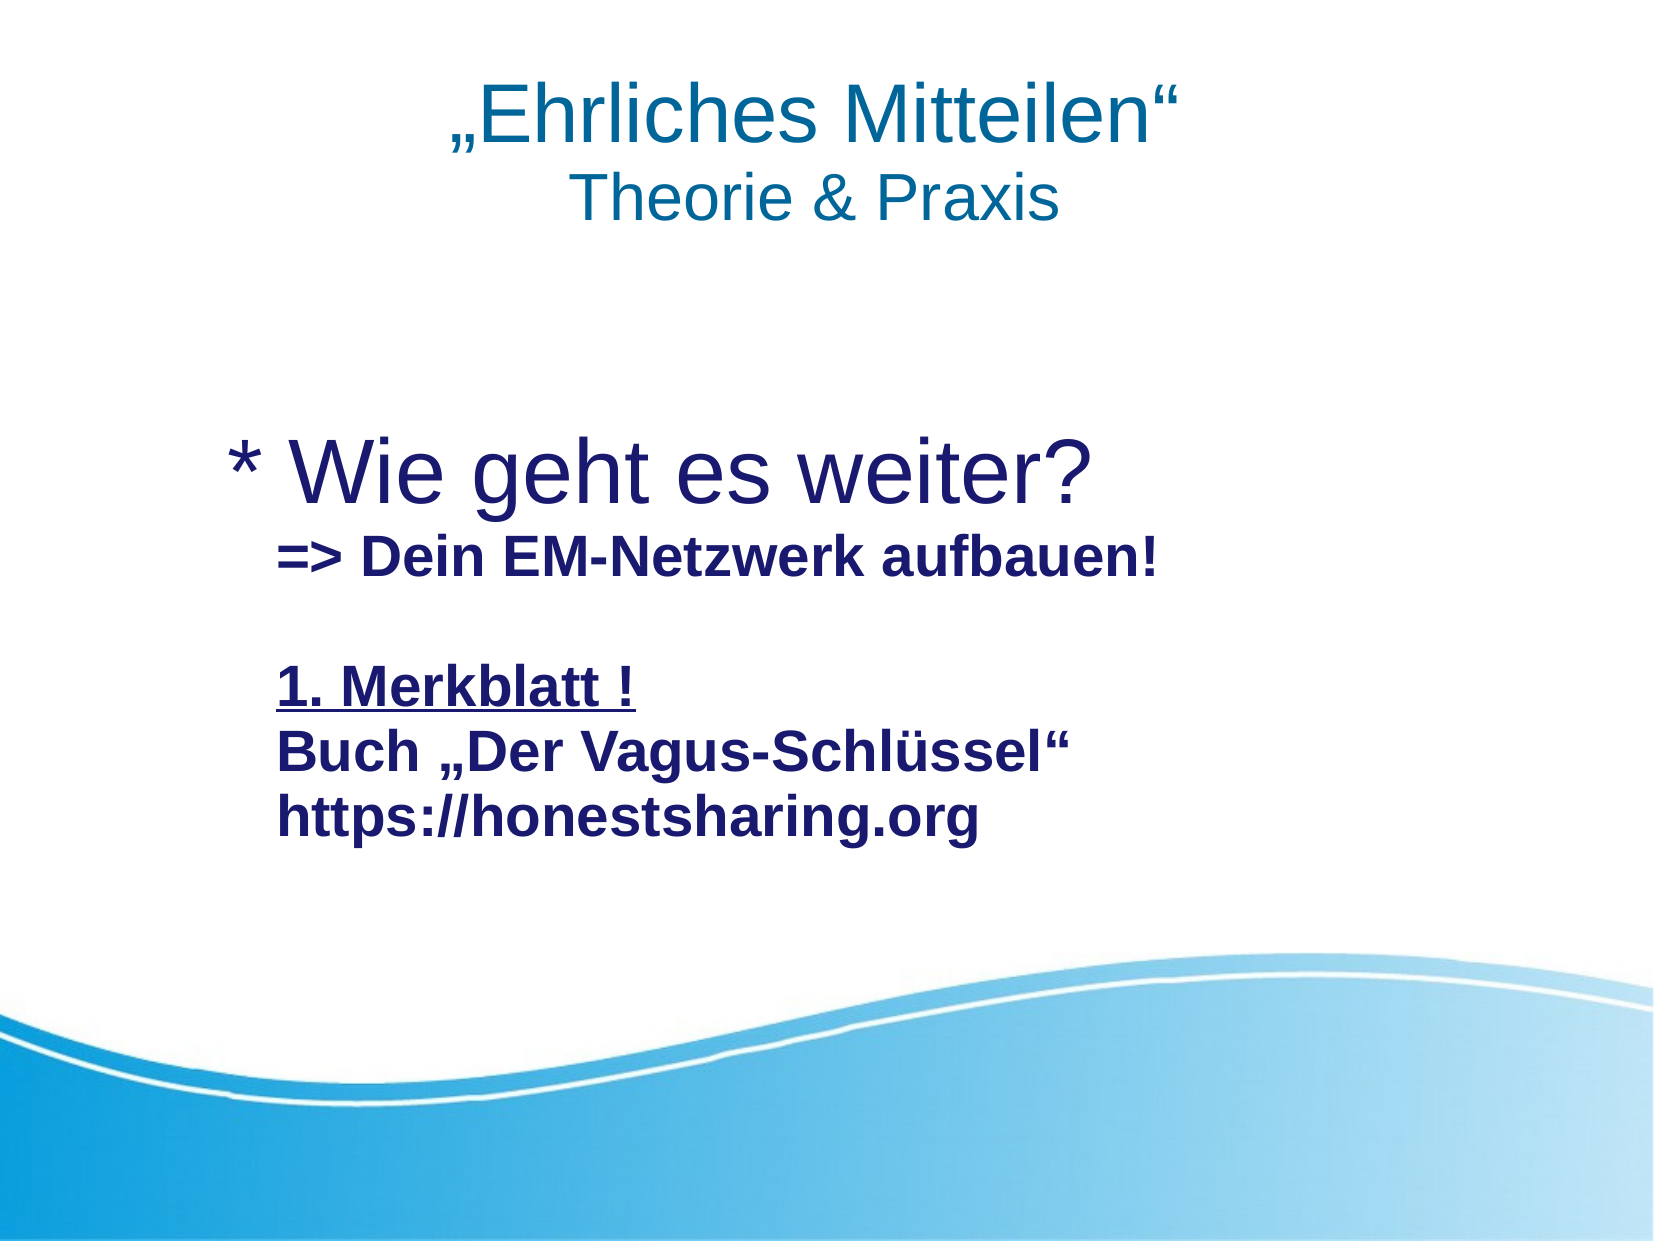

# „Ehrliches Mitteilen“ Theorie & Praxis
* Wie geht es weiter?
 => Dein EM-Netzwerk aufbauen!
 1. Merkblatt !
 Buch „Der Vagus-Schlüssel“
 https://honestsharing.org